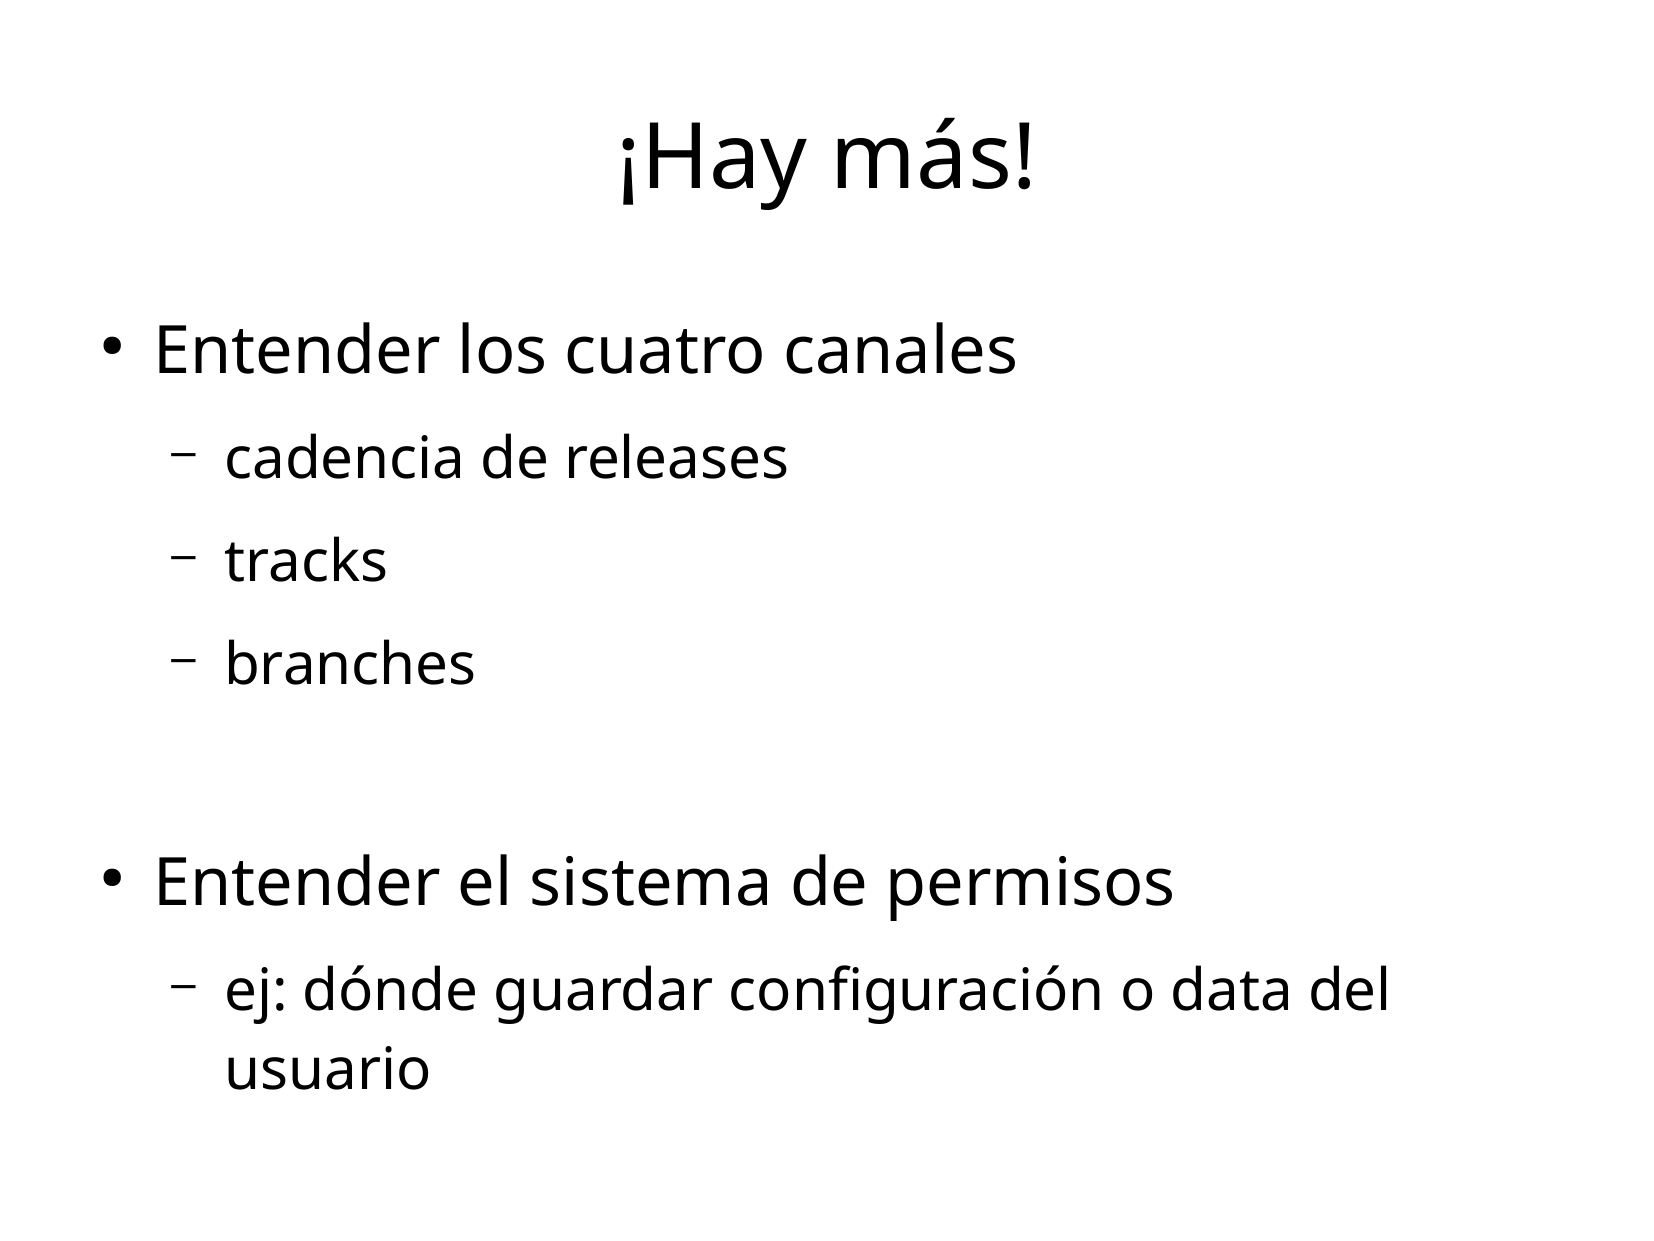

# ¡Hay más!
Entender los cuatro canales
cadencia de releases
tracks
branches
Entender el sistema de permisos
ej: dónde guardar configuración o data del usuario